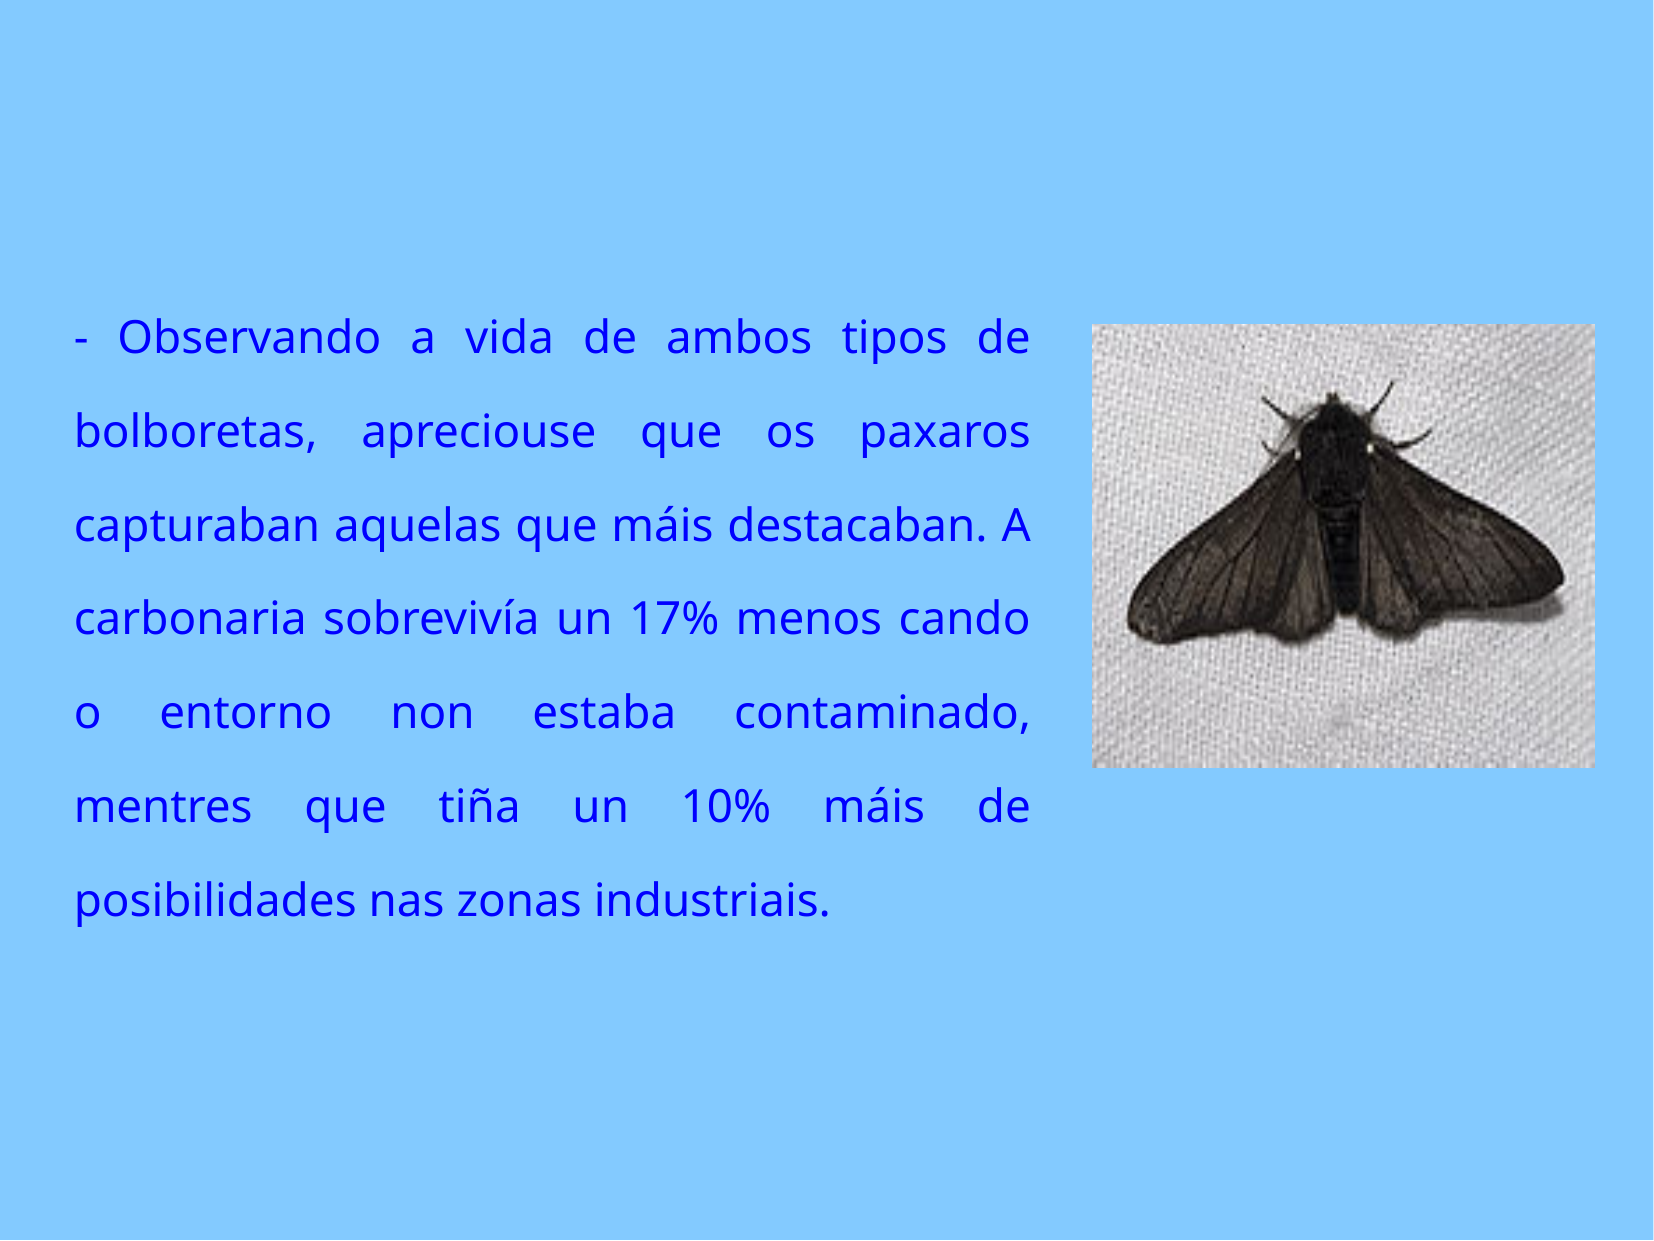

- Observando a vida de ambos tipos de bolboretas, apreciouse que os paxaros capturaban aquelas que máis destacaban. A carbonaria sobrevivía un 17% menos cando o entorno non estaba contaminado, mentres que tiña un 10% máis de posibilidades nas zonas industriais.